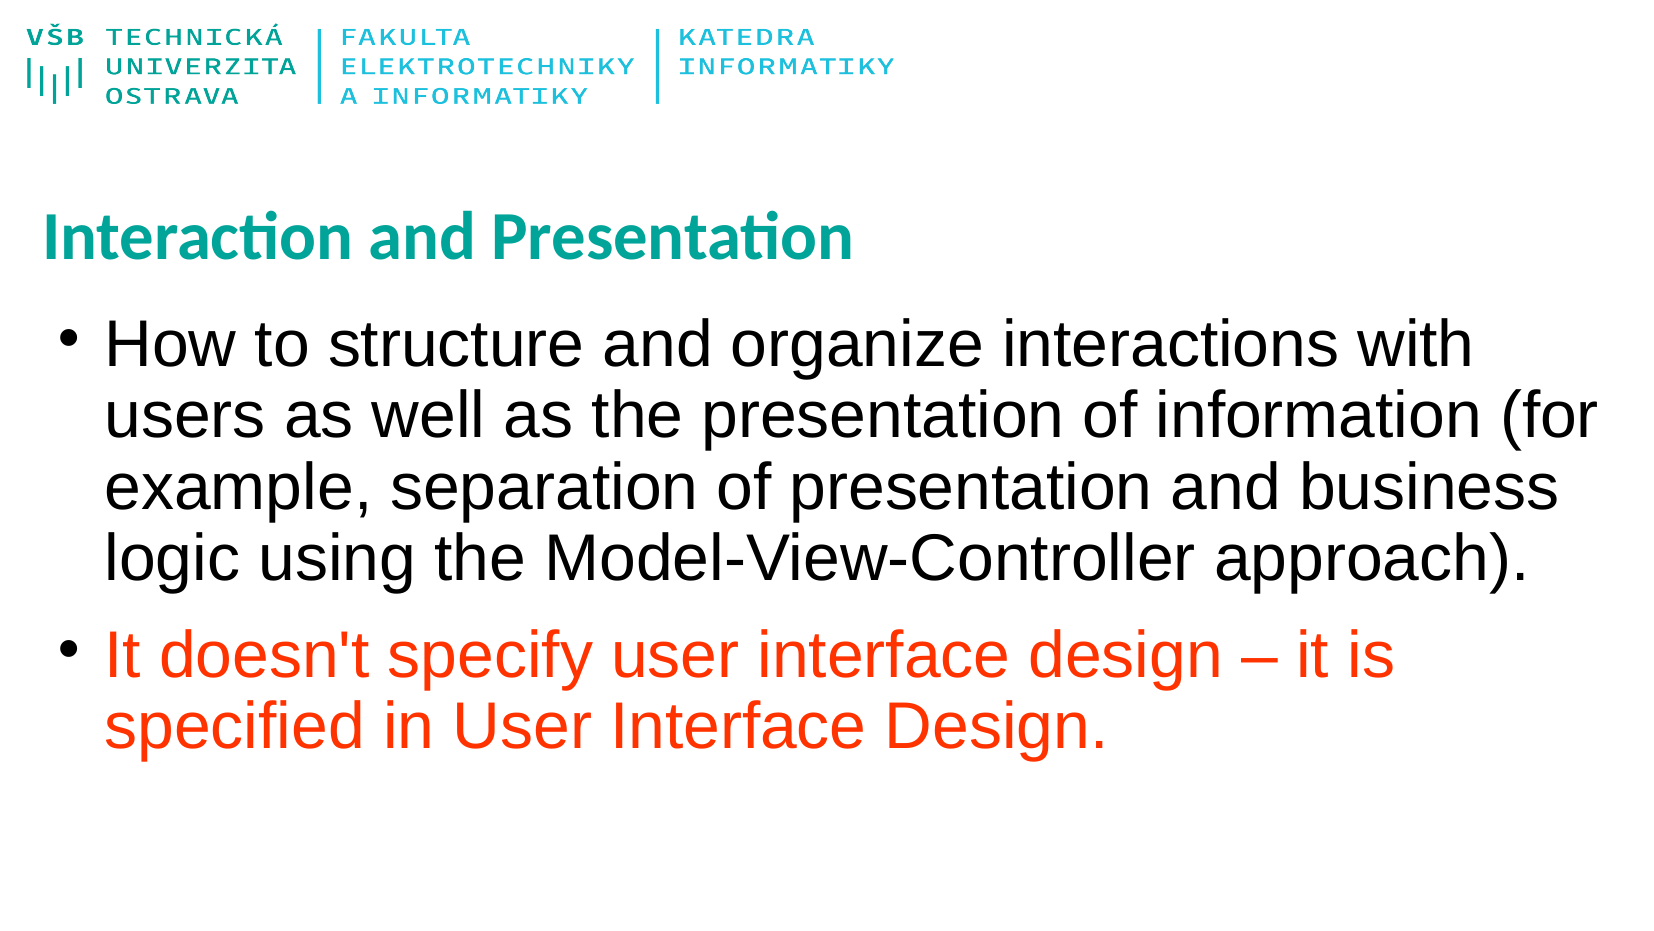

# Interaction and Presentation
How to structure and organize interactions with users as well as the presentation of information (for example, separation of presentation and business logic using the Model-View-Controller approach).
It doesn't specify user interface design – it is specified in User Interface Design.